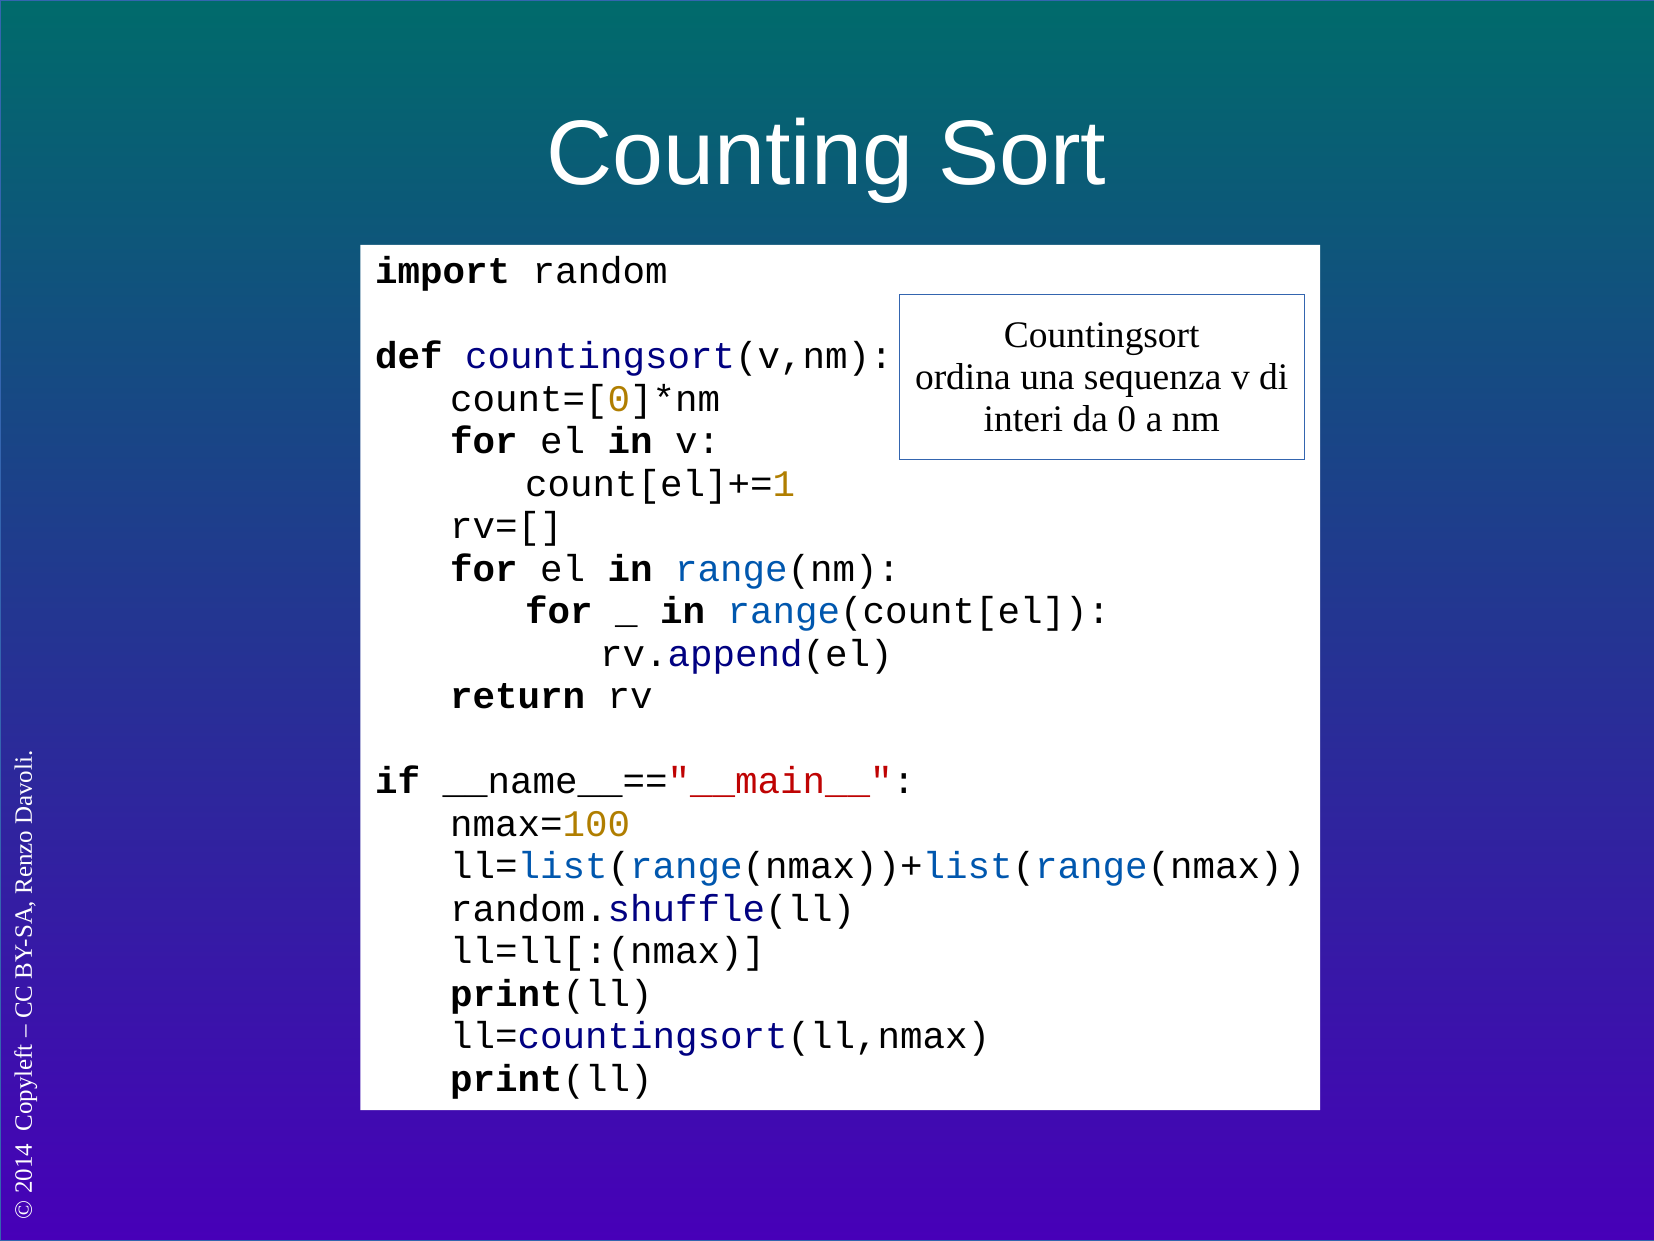

# Counting Sort
import random
def countingsort(v,nm):
	count=[0]*nm
	for el in v:
		count[el]+=1
	rv=[]
	for el in range(nm):
		for _ in range(count[el]):
			rv.append(el)
	return rv
if __name__=="__main__":
	nmax=100
	ll=list(range(nmax))+list(range(nmax))
	random.shuffle(ll)
	ll=ll[:(nmax)]
	print(ll)
	ll=countingsort(ll,nmax)
	print(ll)
Countingsort
ordina una sequenza v di
interi da 0 a nm